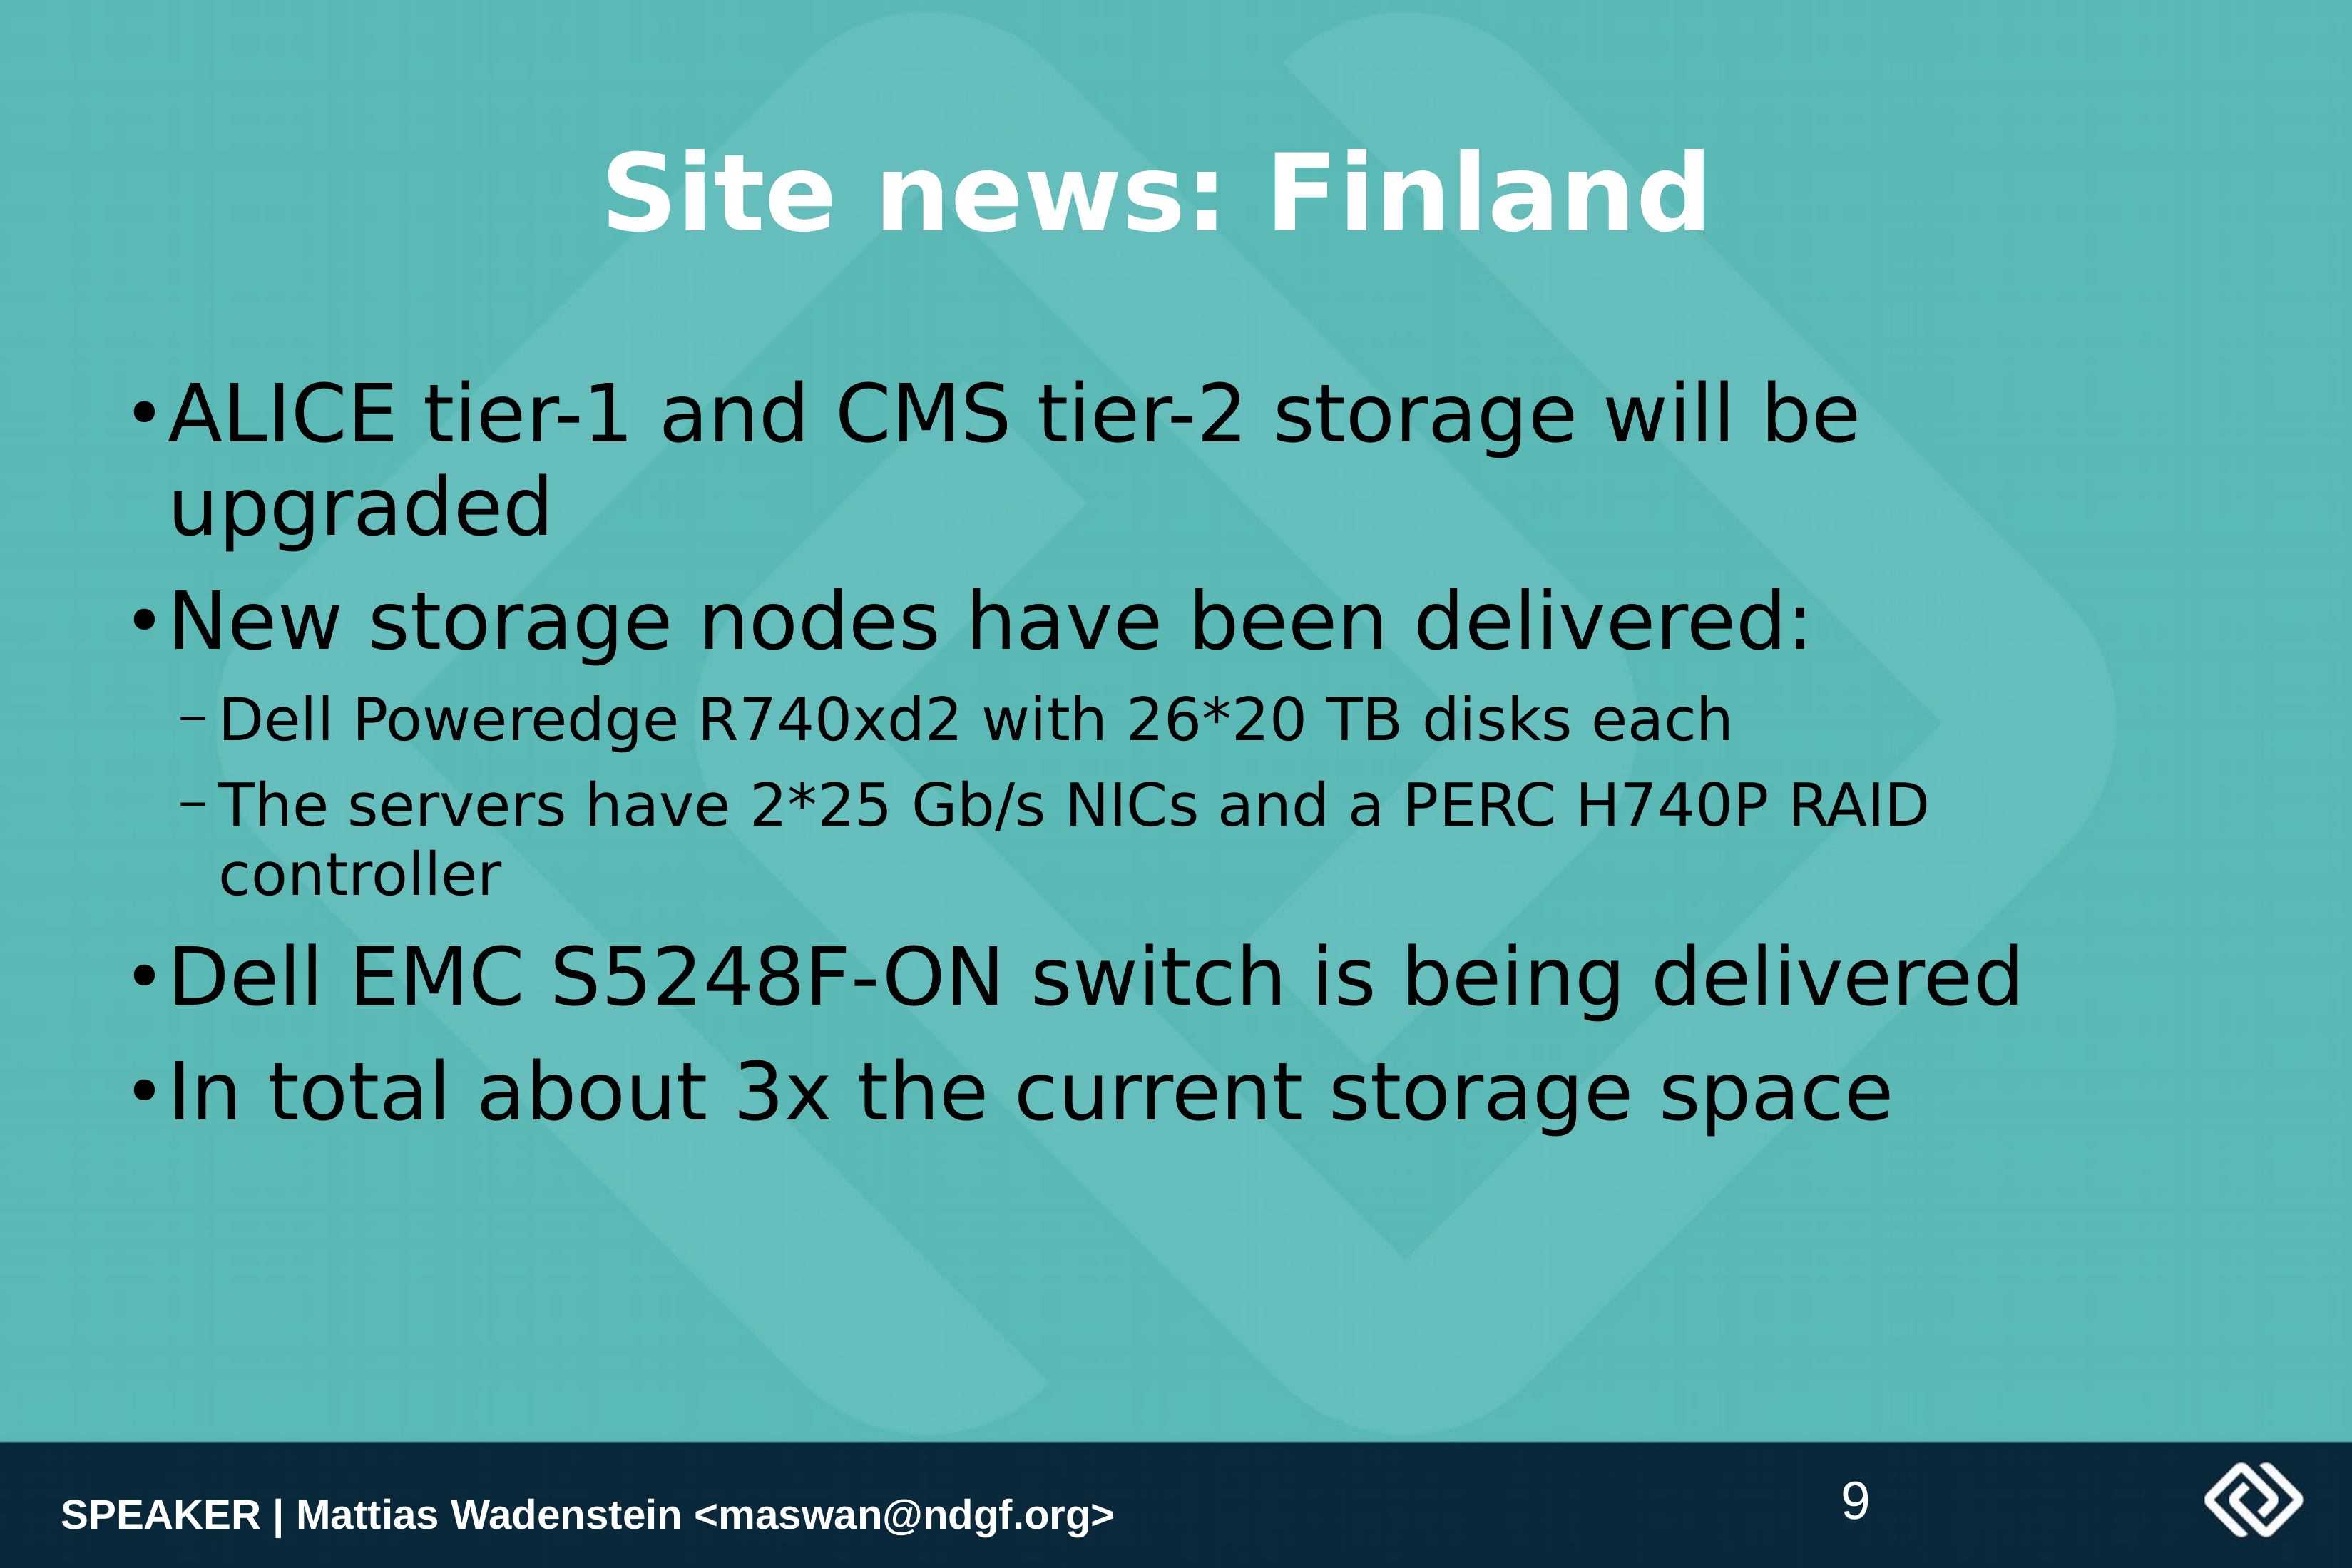

# Site news: Finland
ALICE tier-1 and CMS tier-2 storage will be upgraded
New storage nodes have been delivered:
Dell Poweredge R740xd2 with 26*20 TB disks each
The servers have 2*25 Gb/s NICs and a PERC H740P RAID controller
Dell EMC S5248F-ON switch is being delivered
In total about 3x the current storage space